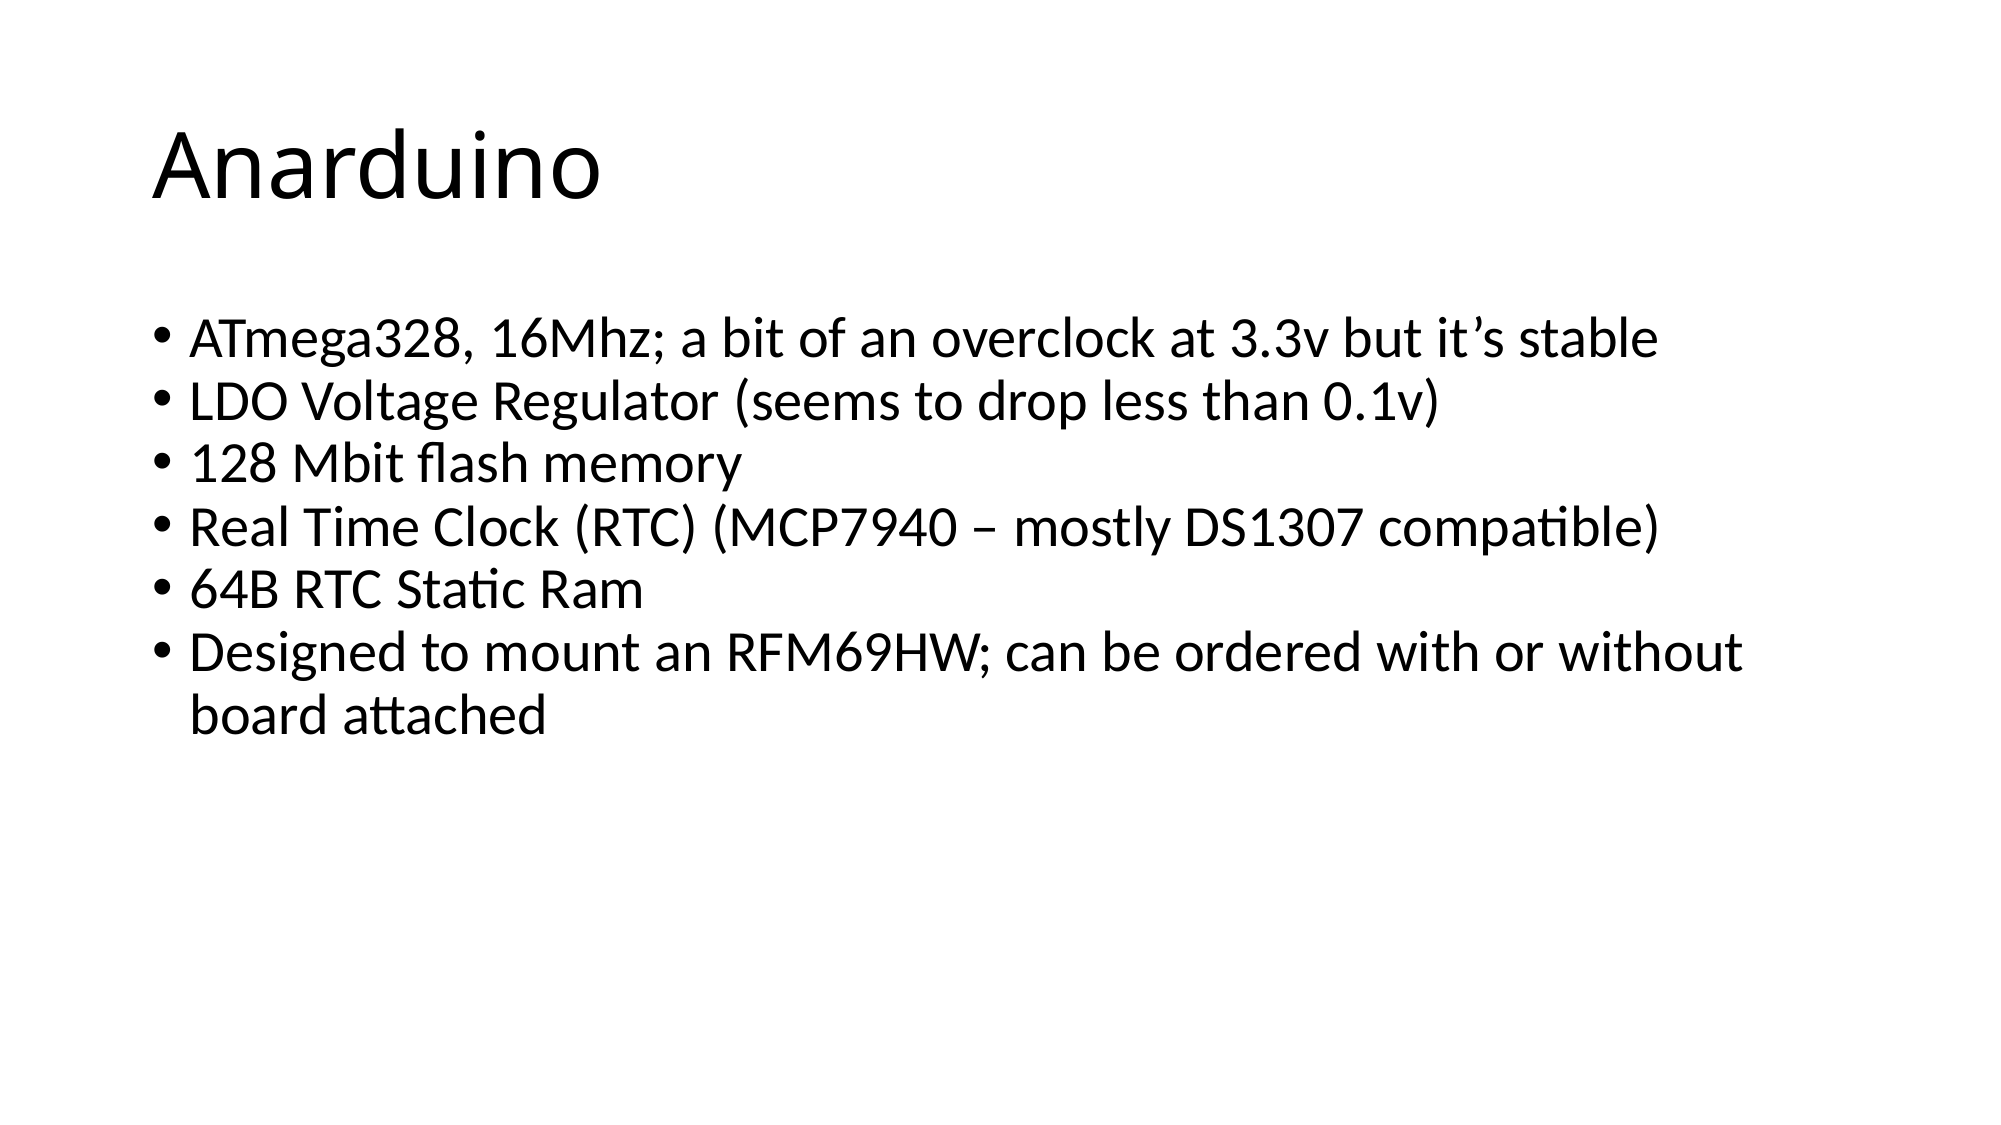

Anarduino
ATmega328, 16Mhz; a bit of an overclock at 3.3v but it’s stable
LDO Voltage Regulator (seems to drop less than 0.1v)
128 Mbit flash memory
Real Time Clock (RTC) (MCP7940 – mostly DS1307 compatible)
64B RTC Static Ram
Designed to mount an RFM69HW; can be ordered with or without board attached